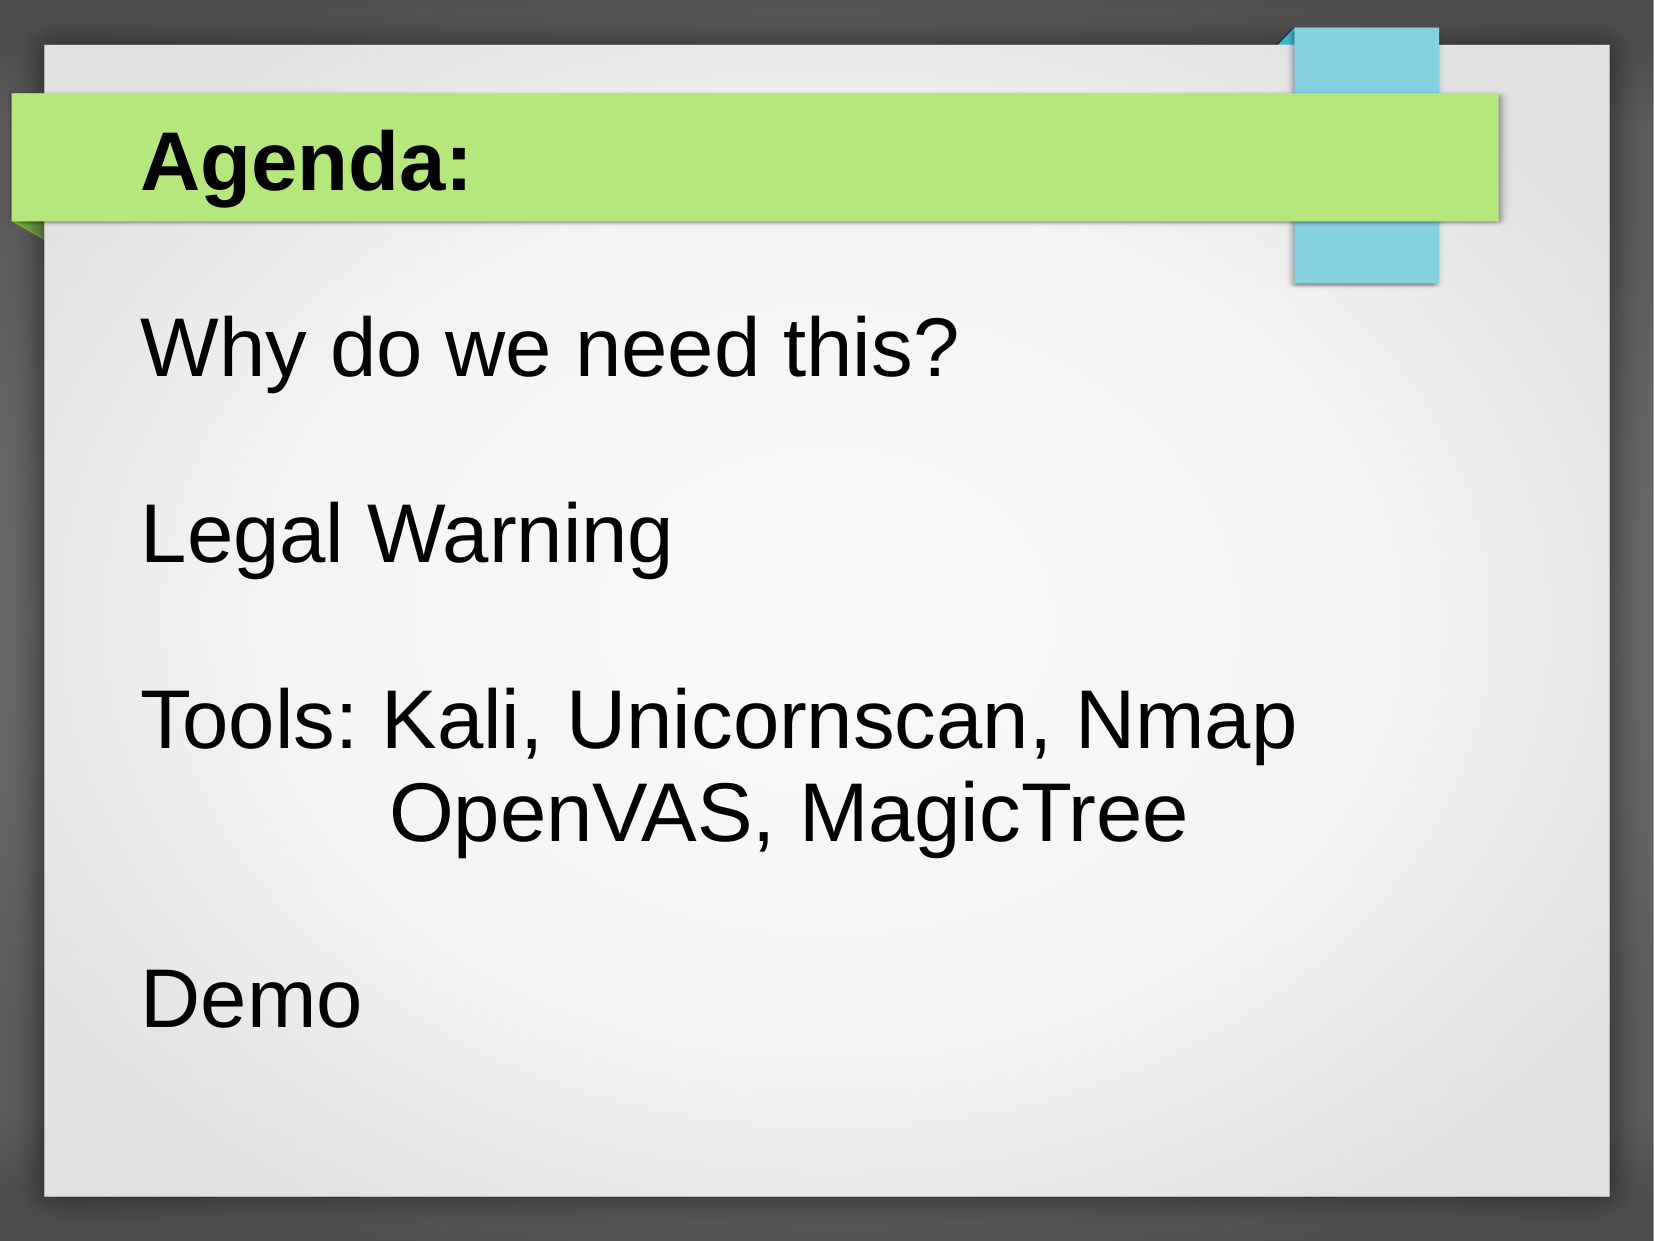

Agenda:
Why do we need this?
Legal Warning
Tools: Kali, Unicornscan, Nmap
			 OpenVAS, MagicTree
Demo